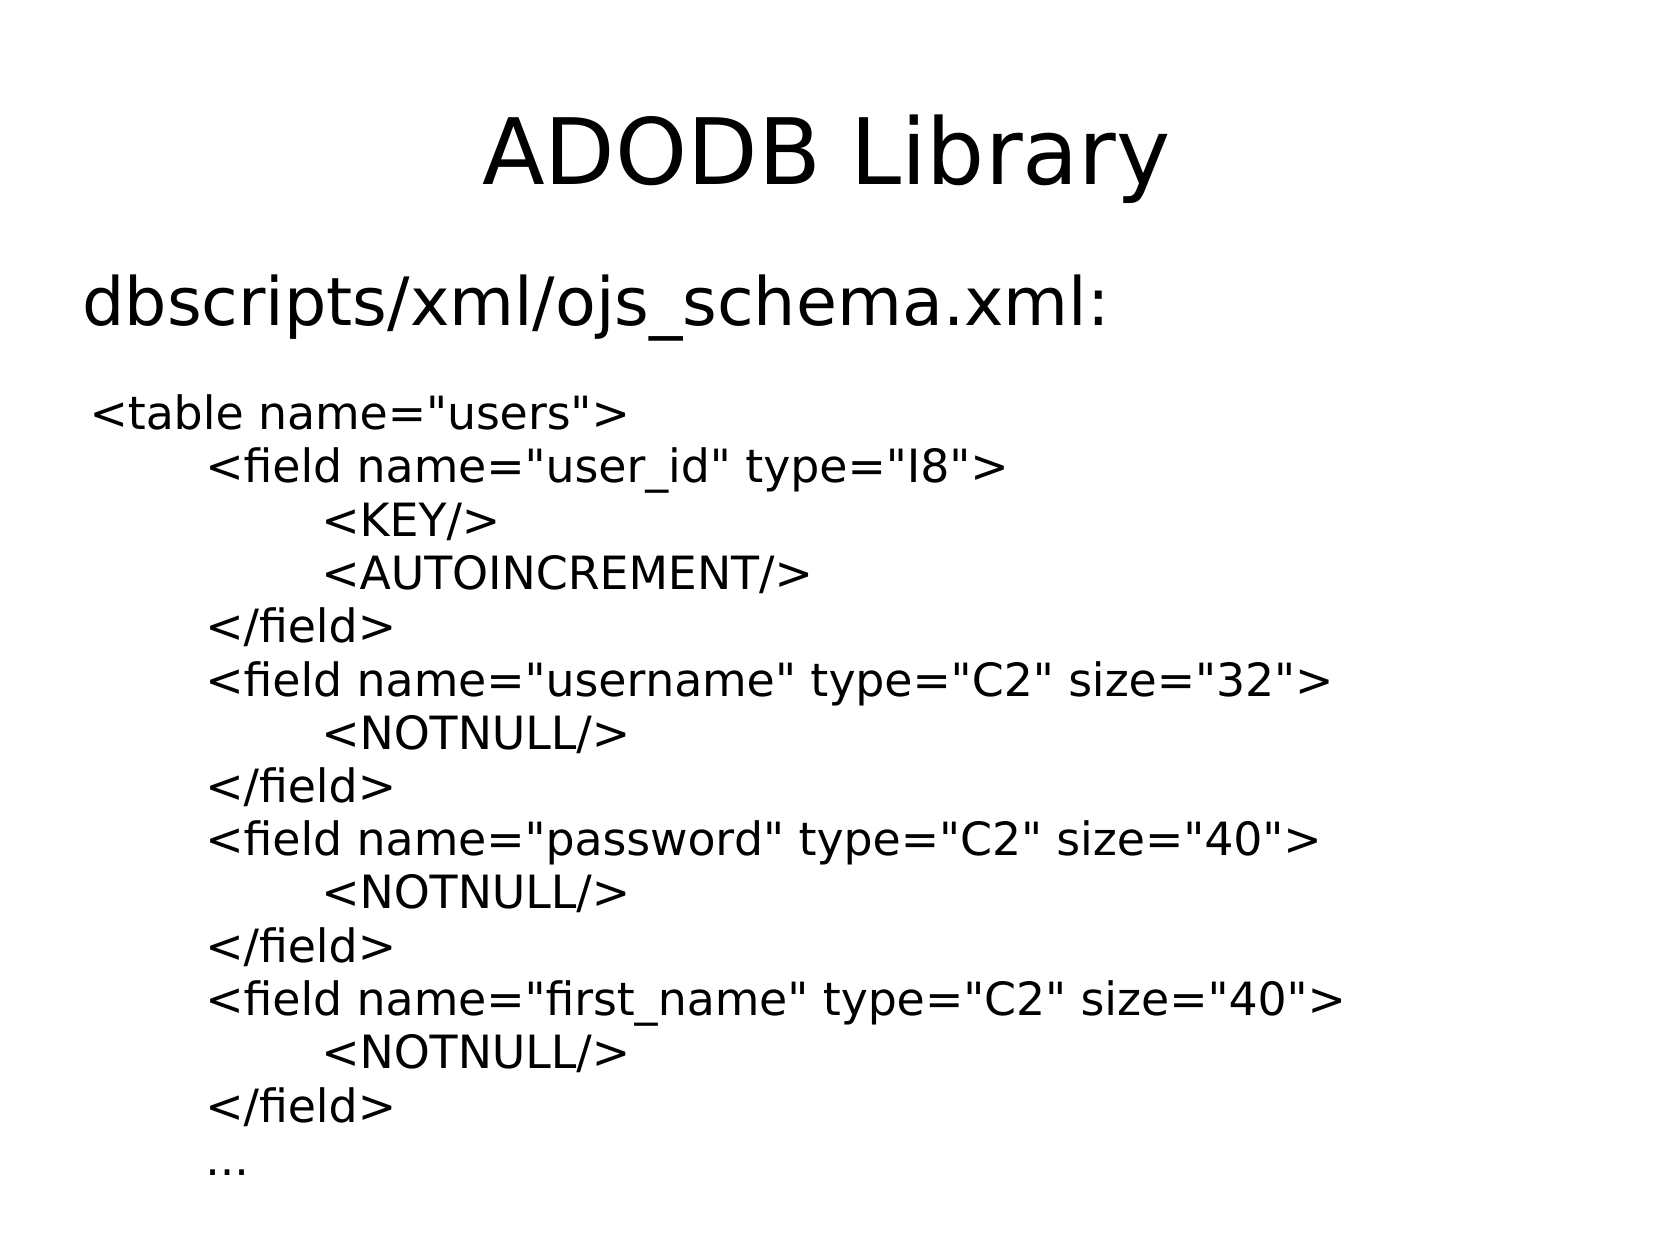

# ADODB Library
dbscripts/xml/ojs_schema.xml:
<table name="users">
 <field name="user_id" type="I8">
 <KEY/>
 <AUTOINCREMENT/>
 </field>
 <field name="username" type="C2" size="32">
 <NOTNULL/>
 </field>
 <field name="password" type="C2" size="40">
 <NOTNULL/>
 </field>
 <field name="first_name" type="C2" size="40">
 <NOTNULL/>
 </field>
 ...